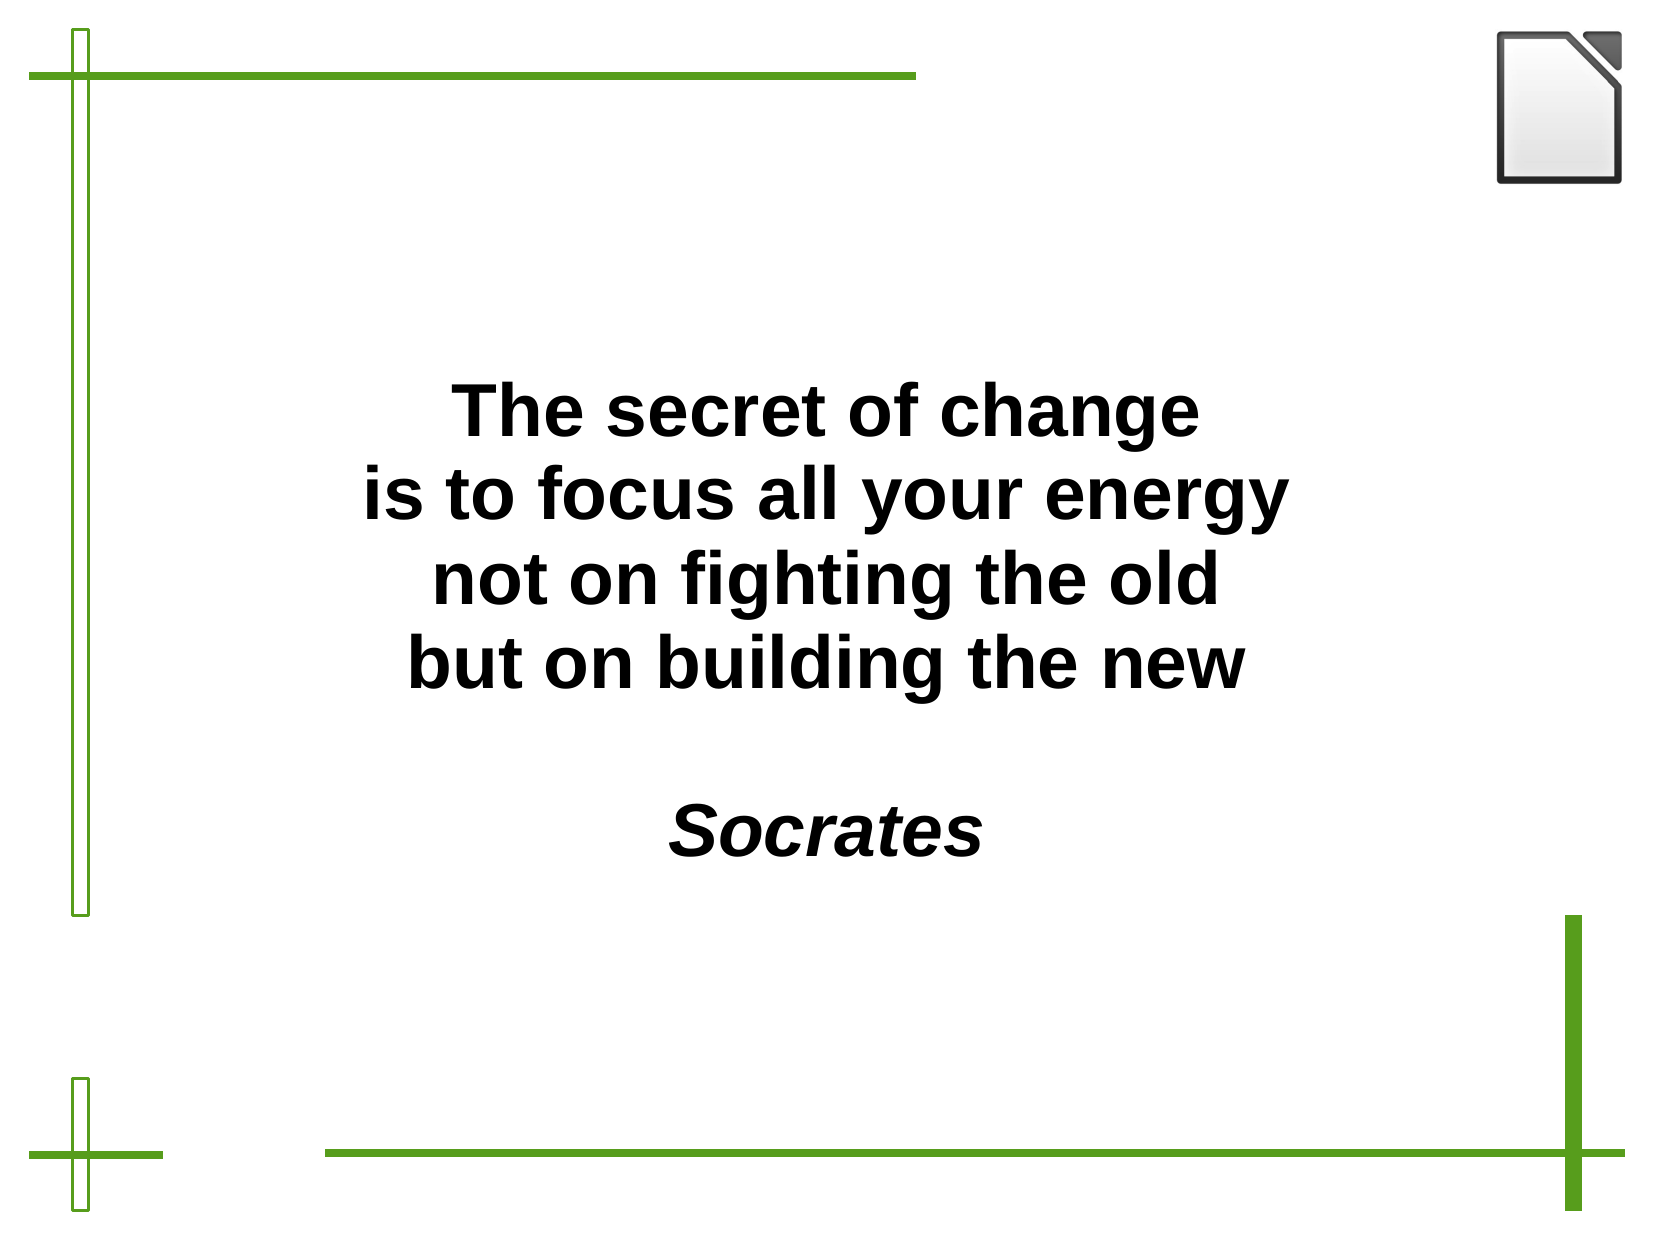

# The secret of change is to focus all your energy not on fighting the old but on building the new
Socrates